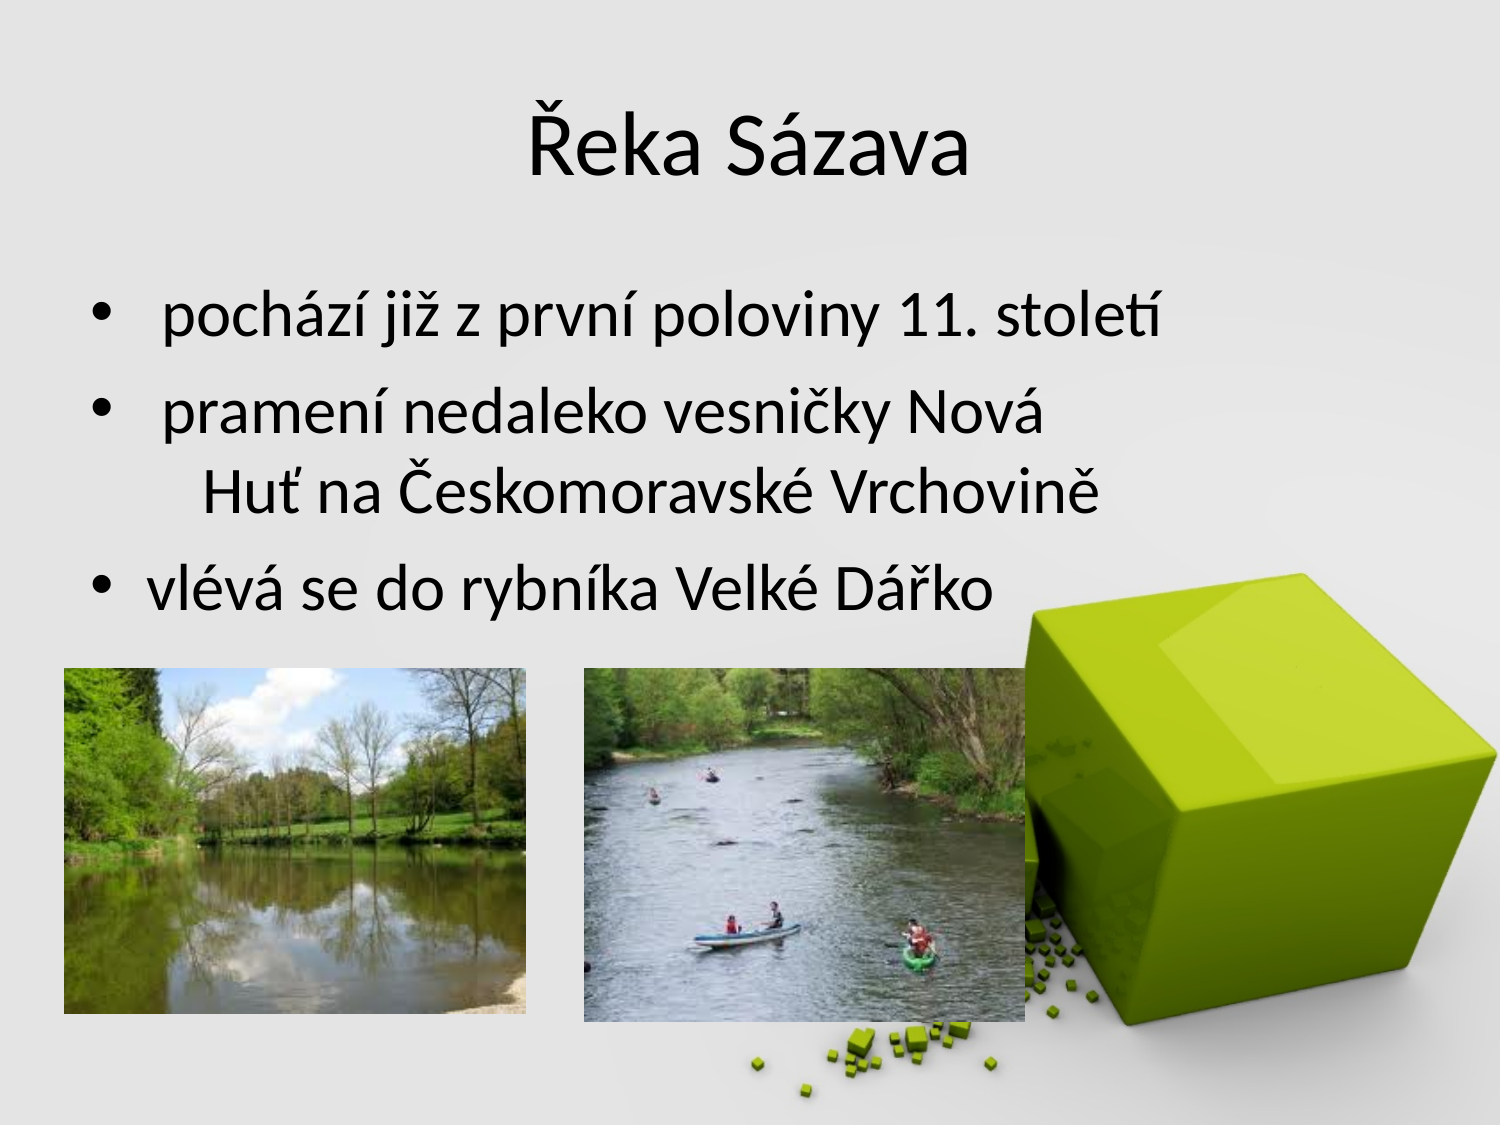

# Řeka Sázava
 pochází již z první poloviny 11. století
 pramení nedaleko vesničky Nová Huť na Českomoravské Vrchovině
vlévá se do rybníka Velké Dářko